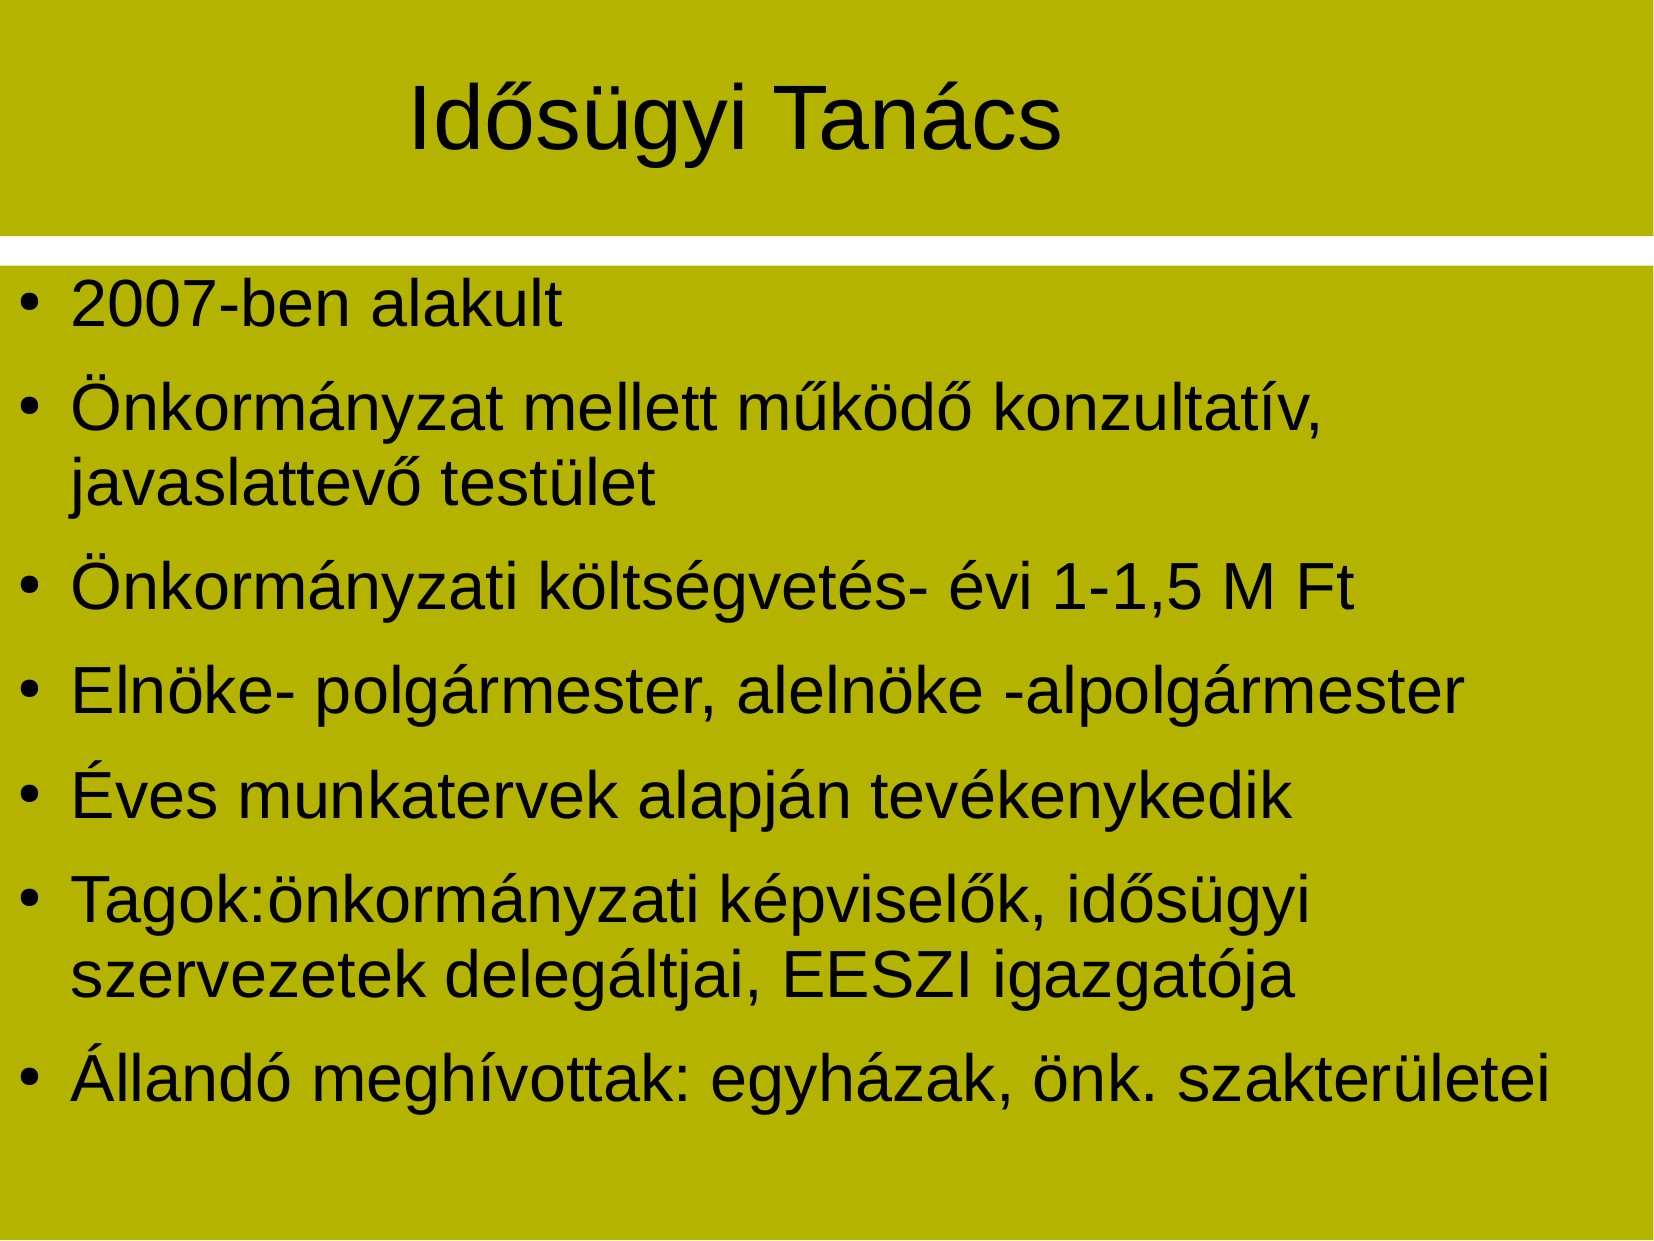

# Idősügyi Tanács
2007-ben alakult
Önkormányzat mellett működő konzultatív, javaslattevő testület
Önkormányzati költségvetés- évi 1-1,5 M Ft
Elnöke- polgármester, alelnöke -alpolgármester
Éves munkatervek alapján tevékenykedik
Tagok:önkormányzati képviselők, idősügyi szervezetek delegáltjai, EESZI igazgatója
Állandó meghívottak: egyházak, önk. szakterületei